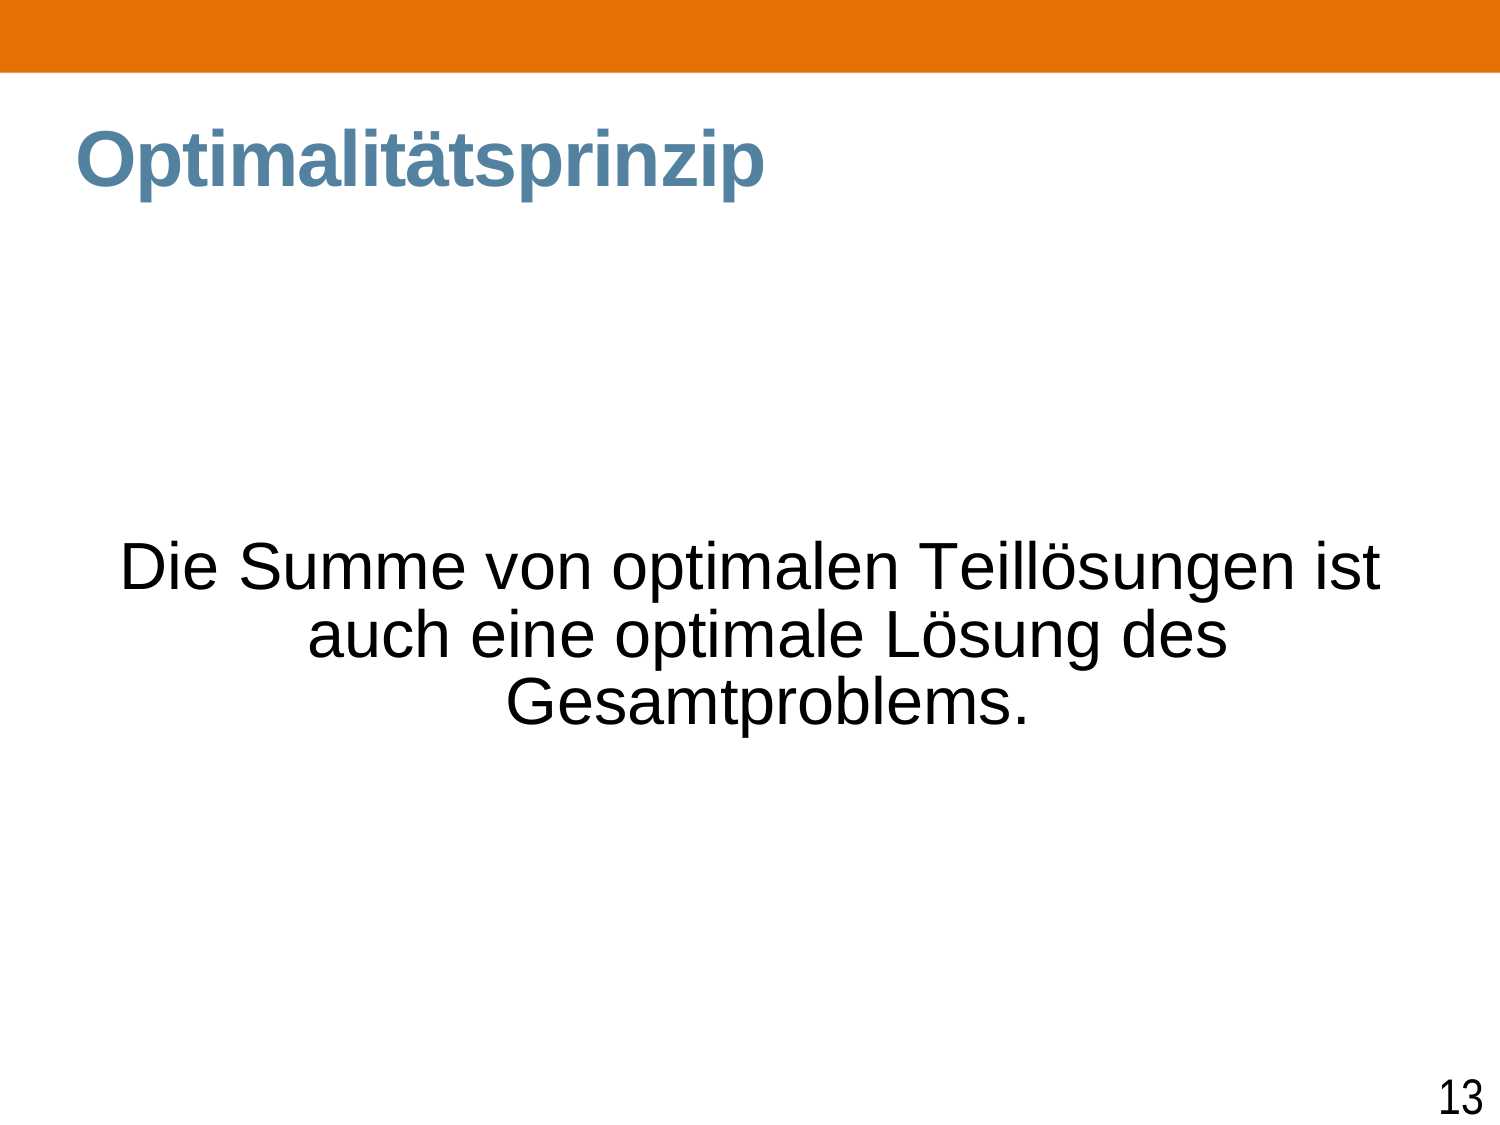

# Optimalitätsprinzip
Die Summe von optimalen Teillösungen ist auch eine optimale Lösung des Gesamtproblems.